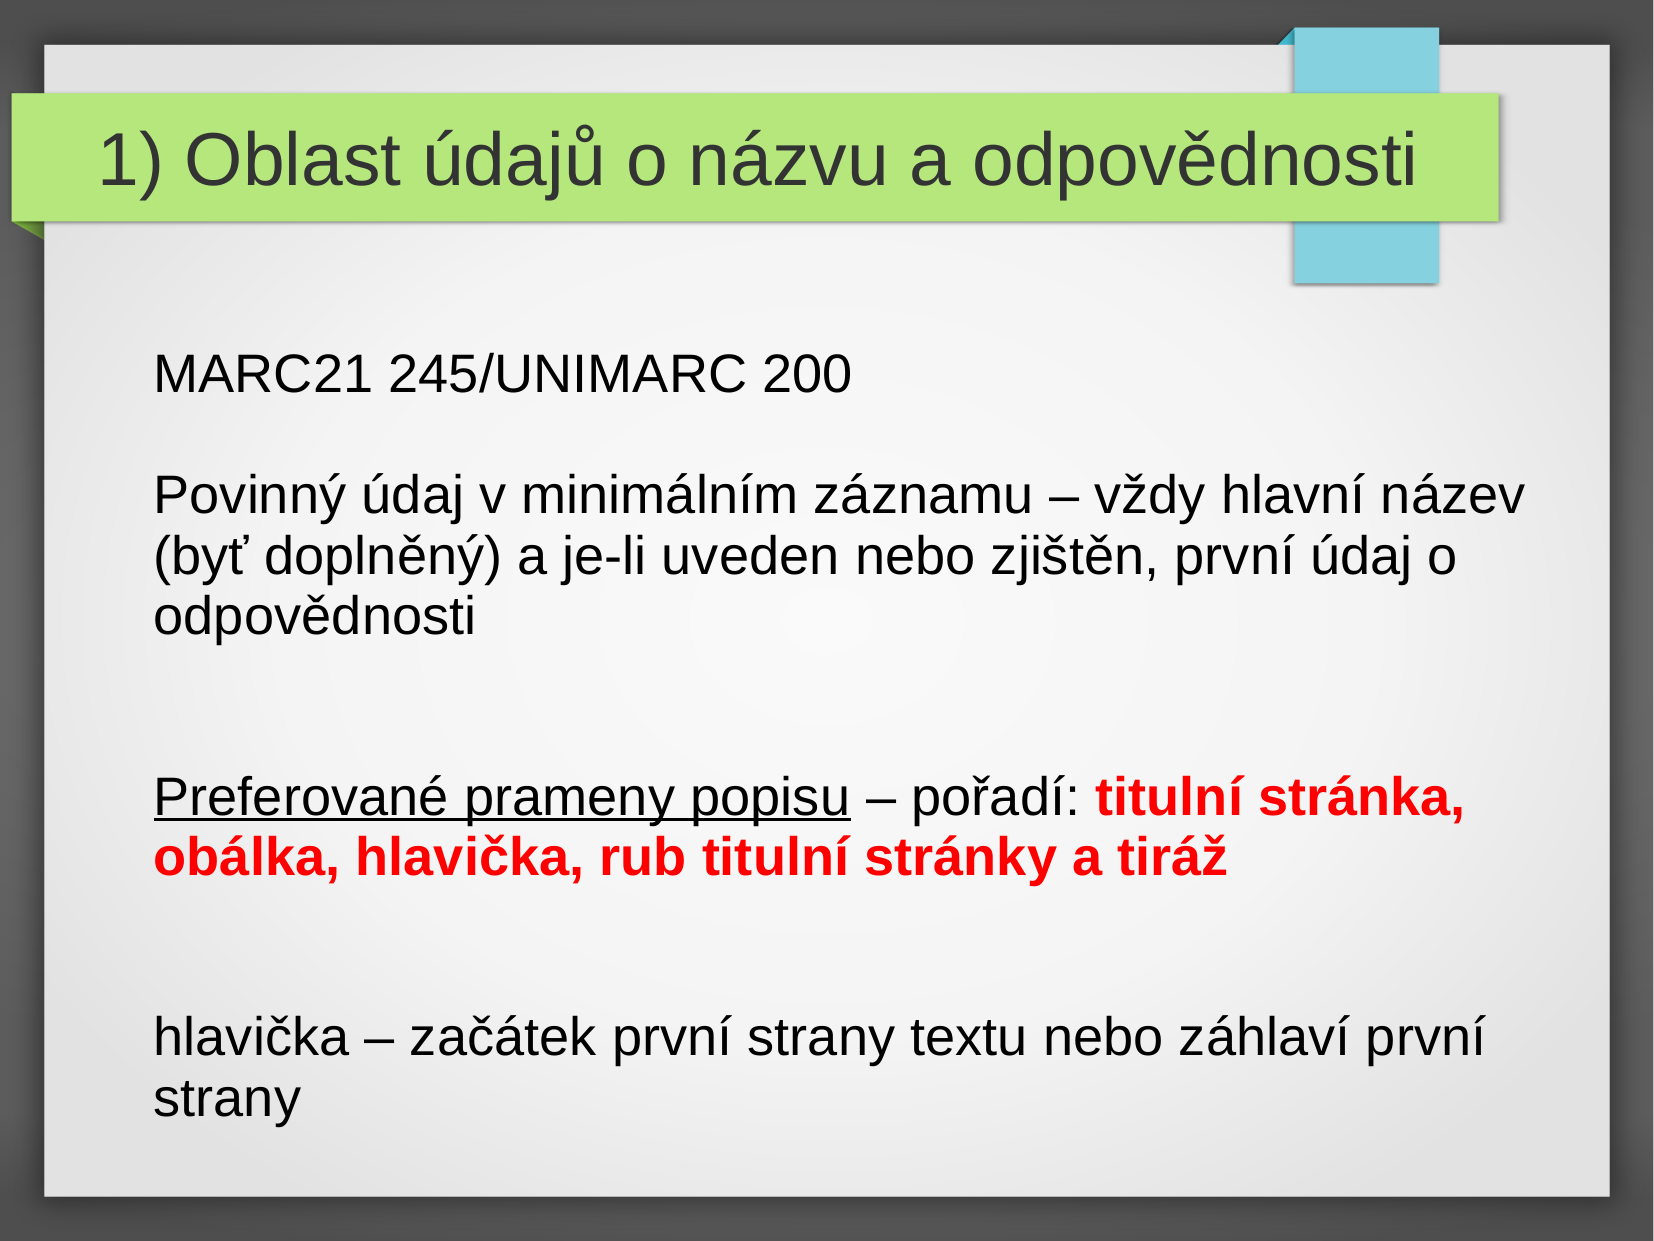

# 1) Oblast údajů o názvu a odpovědnosti
MARC21 245/UNIMARC 200
Povinný údaj v minimálním záznamu – vždy hlavní název (byť doplněný) a je-li uveden nebo zjištěn, první údaj o odpovědnosti
Preferované prameny popisu – pořadí: titulní stránka, obálka, hlavička, rub titulní stránky a tiráž
hlavička – začátek první strany textu nebo záhlaví první strany